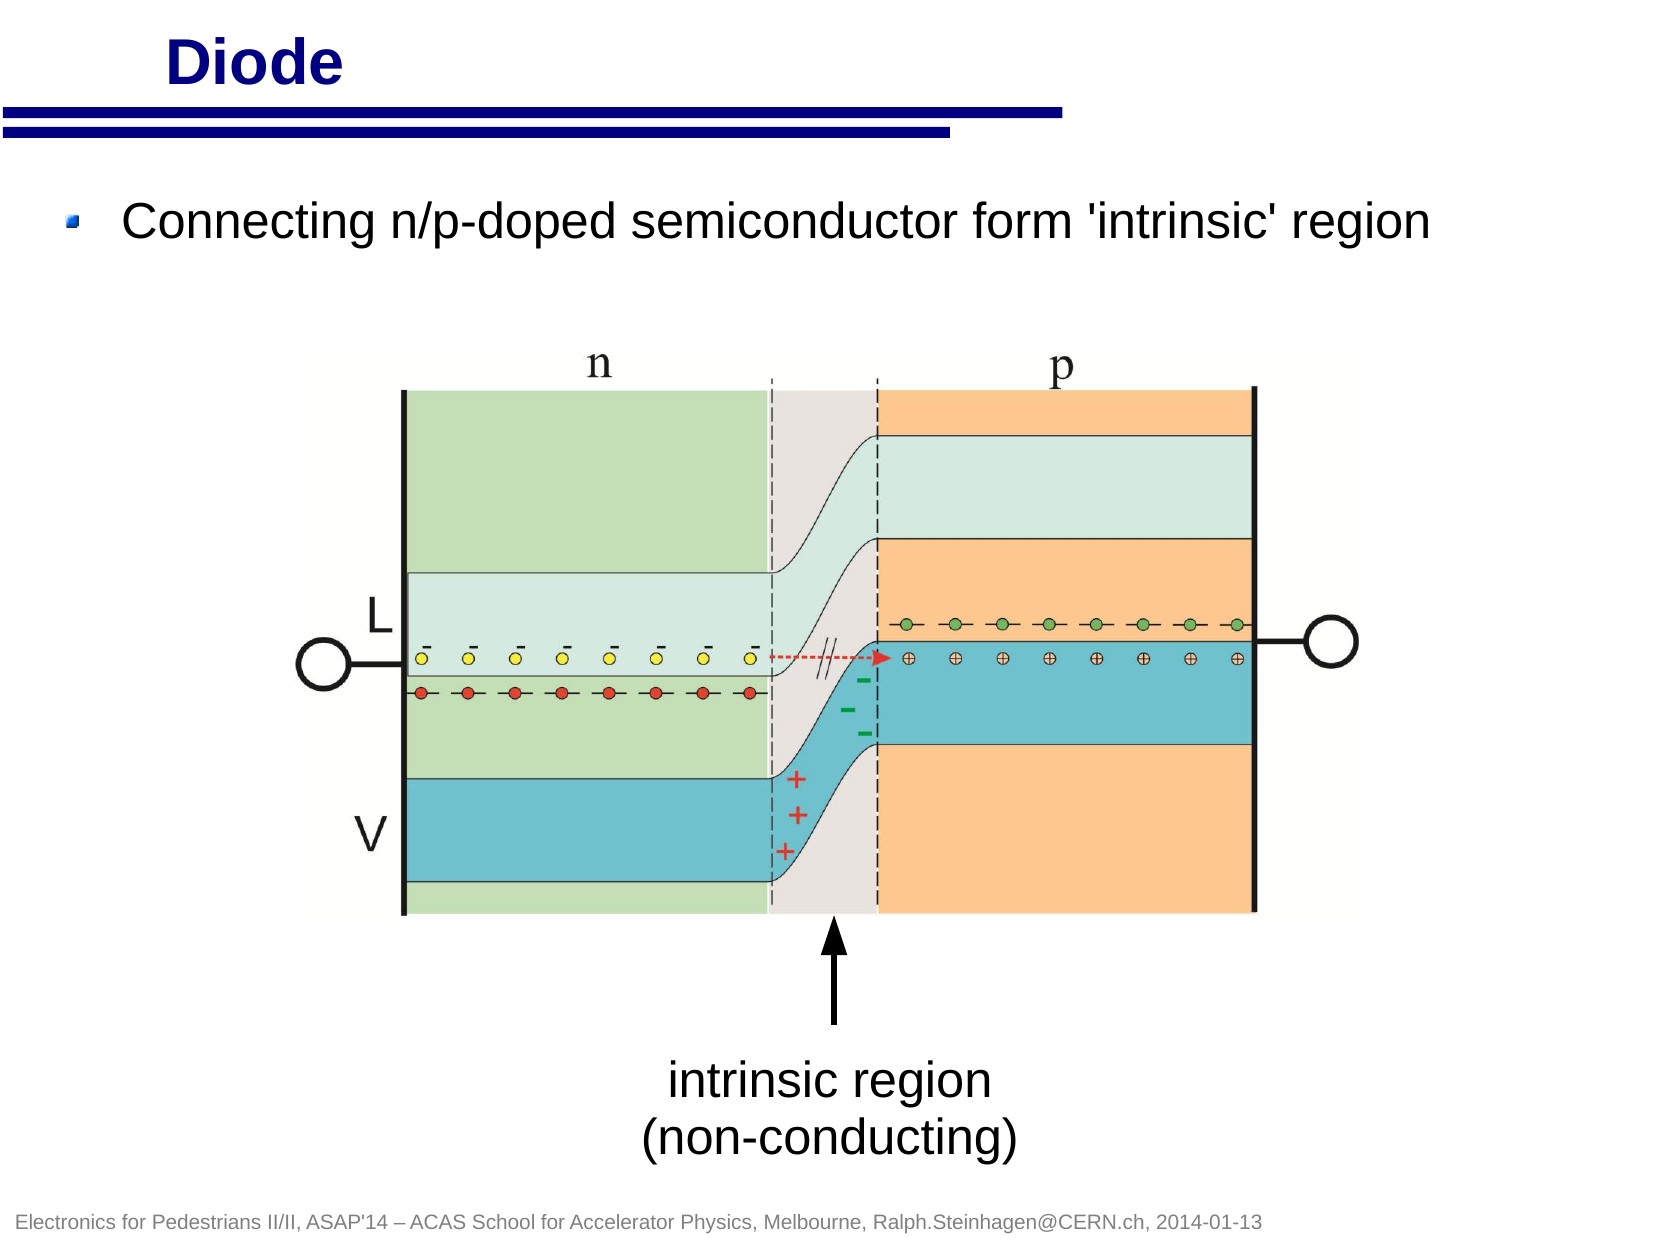

# Diode
Connecting n/p-doped semiconductor form 'intrinsic' region
intrinsic region (non-conducting)